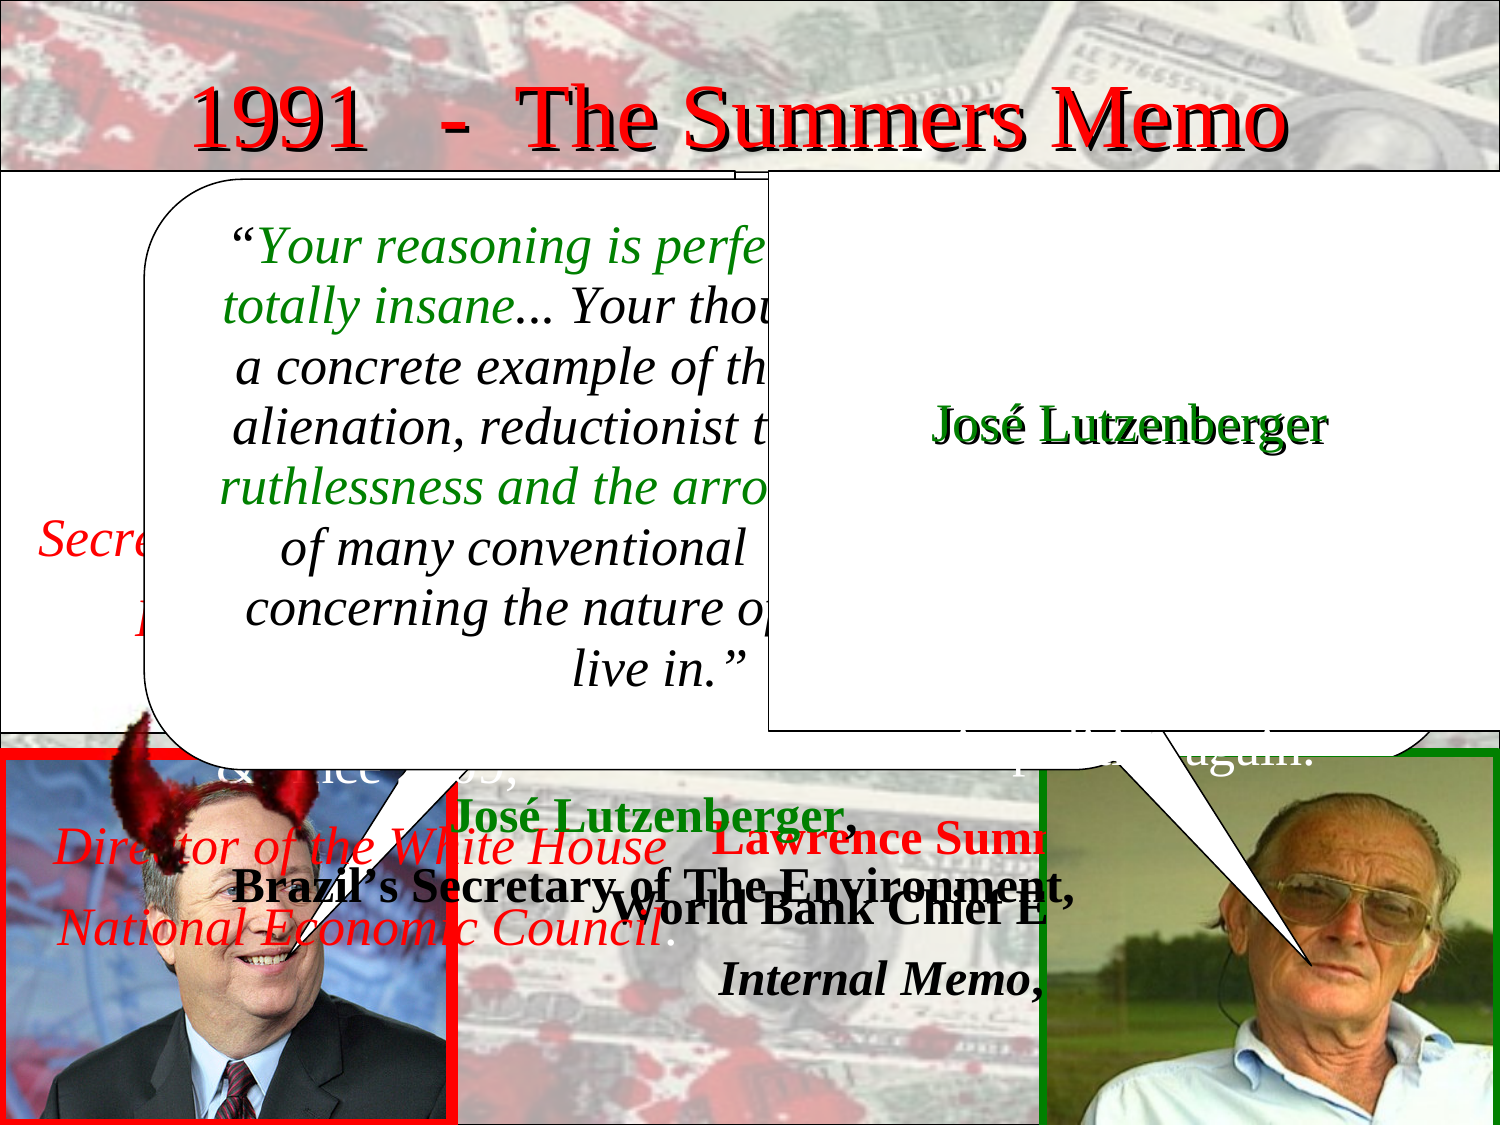

1991 - The Summers Memo
Lawrence Summers
was not sacked from his job,
and has since worked as
Secretary of the US Treasury,
President of Harvard University,
& since 2009,
Director of the White House
National Economic Council.
José Lutzenberger
was pressured to quit
the following month,
& never worked
in politics again.
“I think the economic logic behind dumping a load of toxic waste in the lowest wage country is impeccable and we should face up to that...
I've always thought that under-populated countries in Africa are vastly underpolluted.”
Lawrence Summers,
World Bank Chief Economist,
Internal Memo, 1991
“Your reasoning is perfectly logical but totally insane... Your thoughts [provide] a concrete example of the unbelievable alienation, reductionist thinking, social ruthlessness and the arrogant ignorance of many conventional ‘economists’ concerning the nature of the world we live in.”
José Lutzenberger,
Brazil’s Secretary of The Environment,